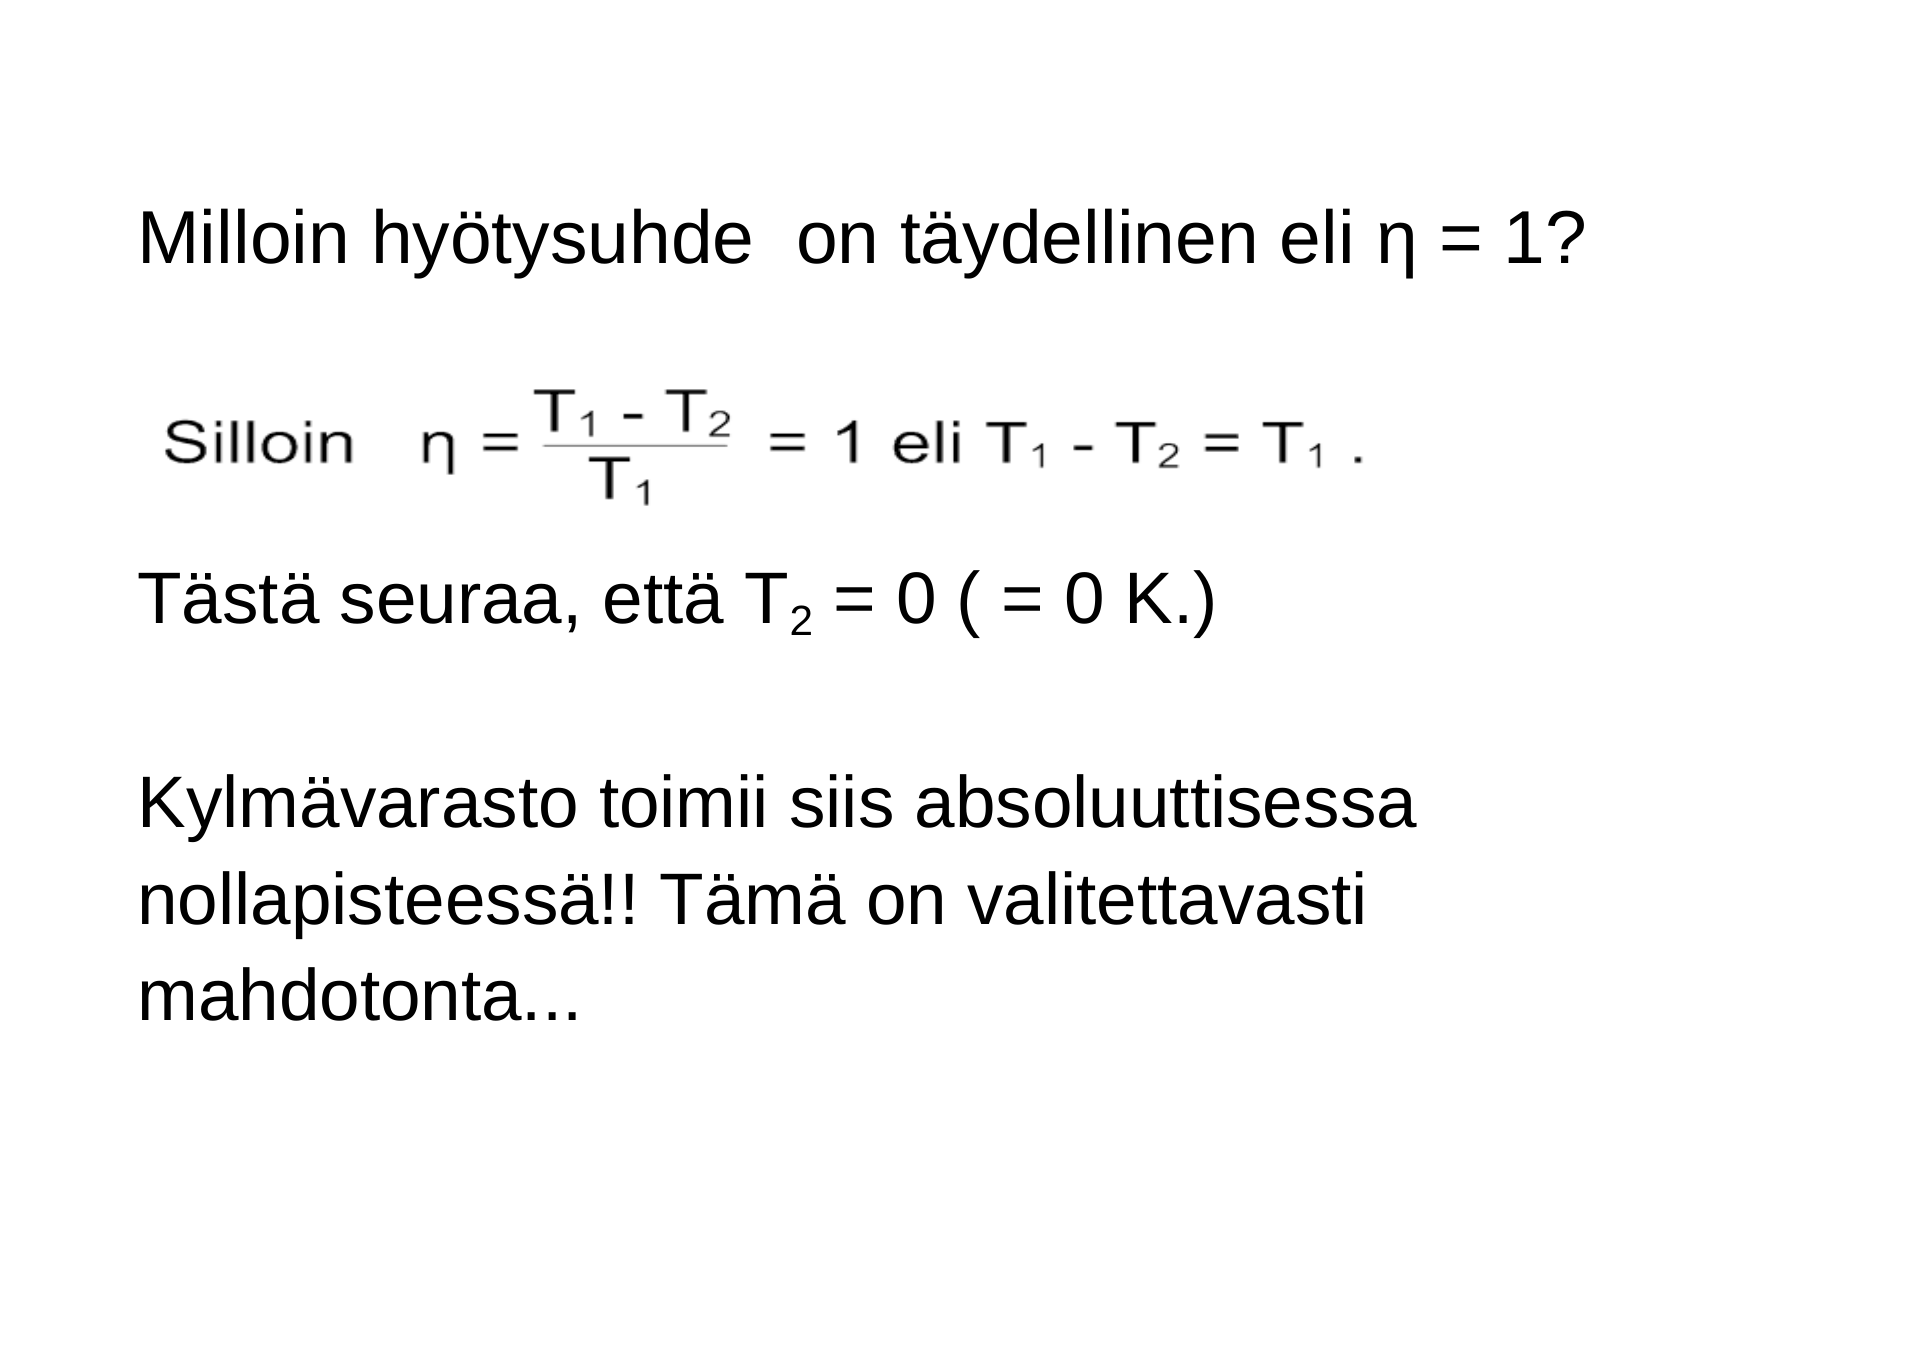

Milloin hyötysuhde on täydellinen eli η = 1?
Tästä seuraa, että T2 = 0 ( = 0 K.)
Kylmävarasto toimii siis absoluuttisessa nollapisteessä!! Tämä on valitettavasti mahdotonta...